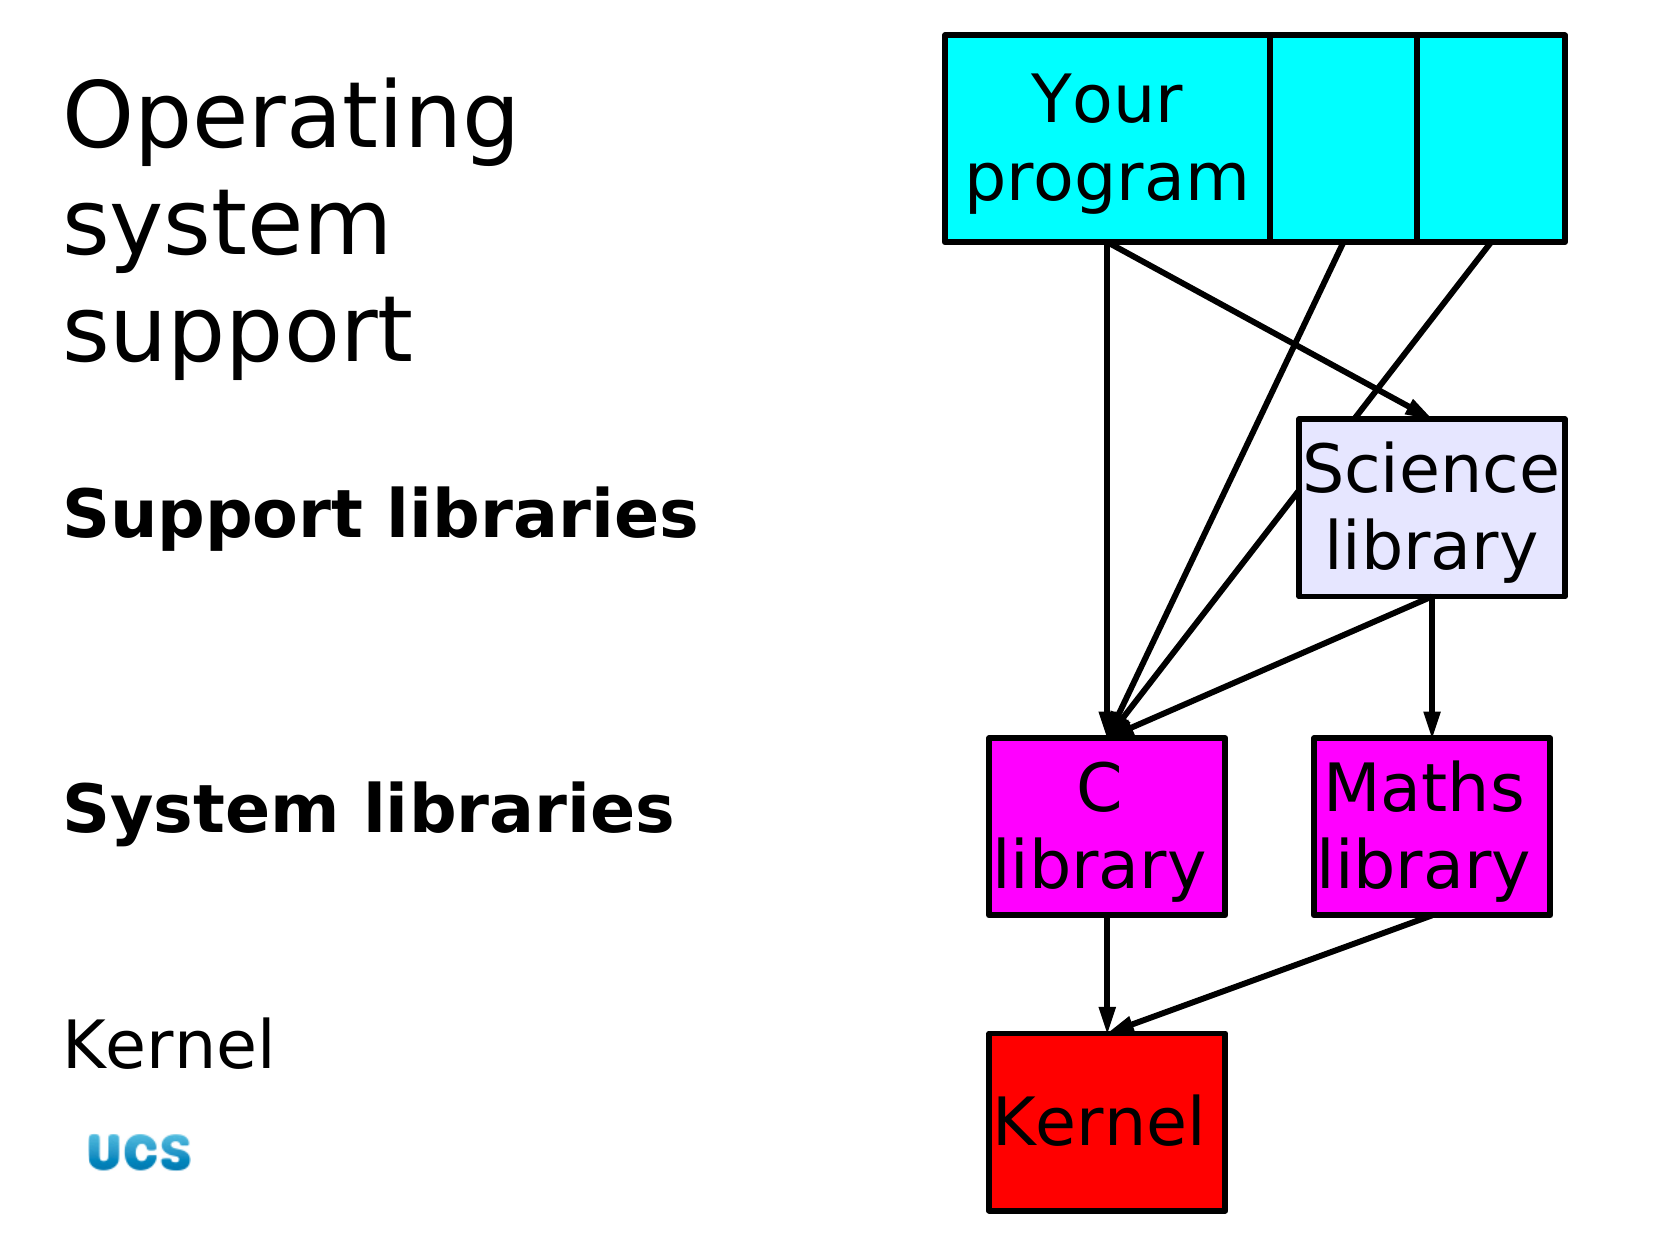

Your
program
Operating
system
support
Science
library
Support libraries
C
library
Maths
library
System libraries
Kernel
Kernel